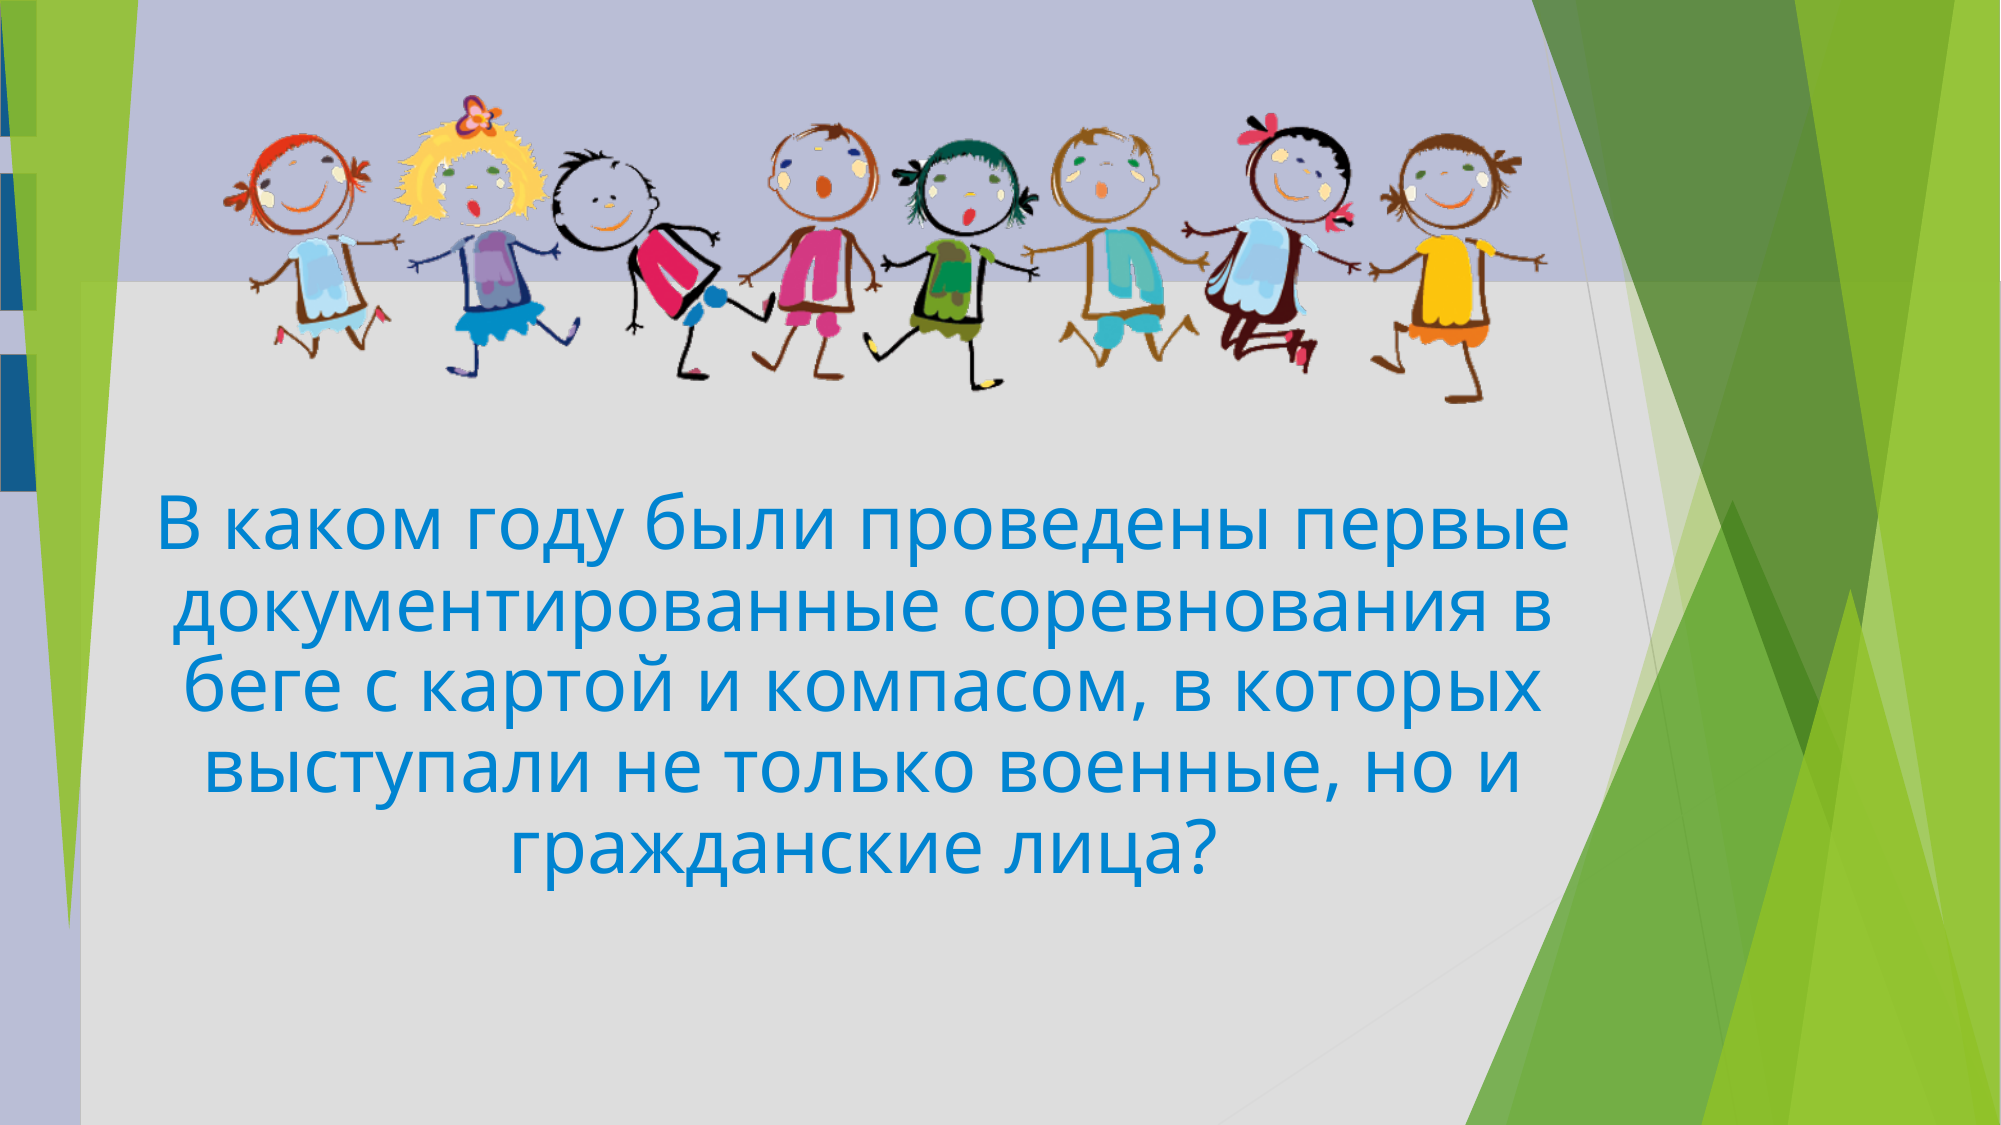

# В каком году были проведены первые документированные соревнования в беге с картой и компасом, в которых выступали не только военные, но и гражданские лица?